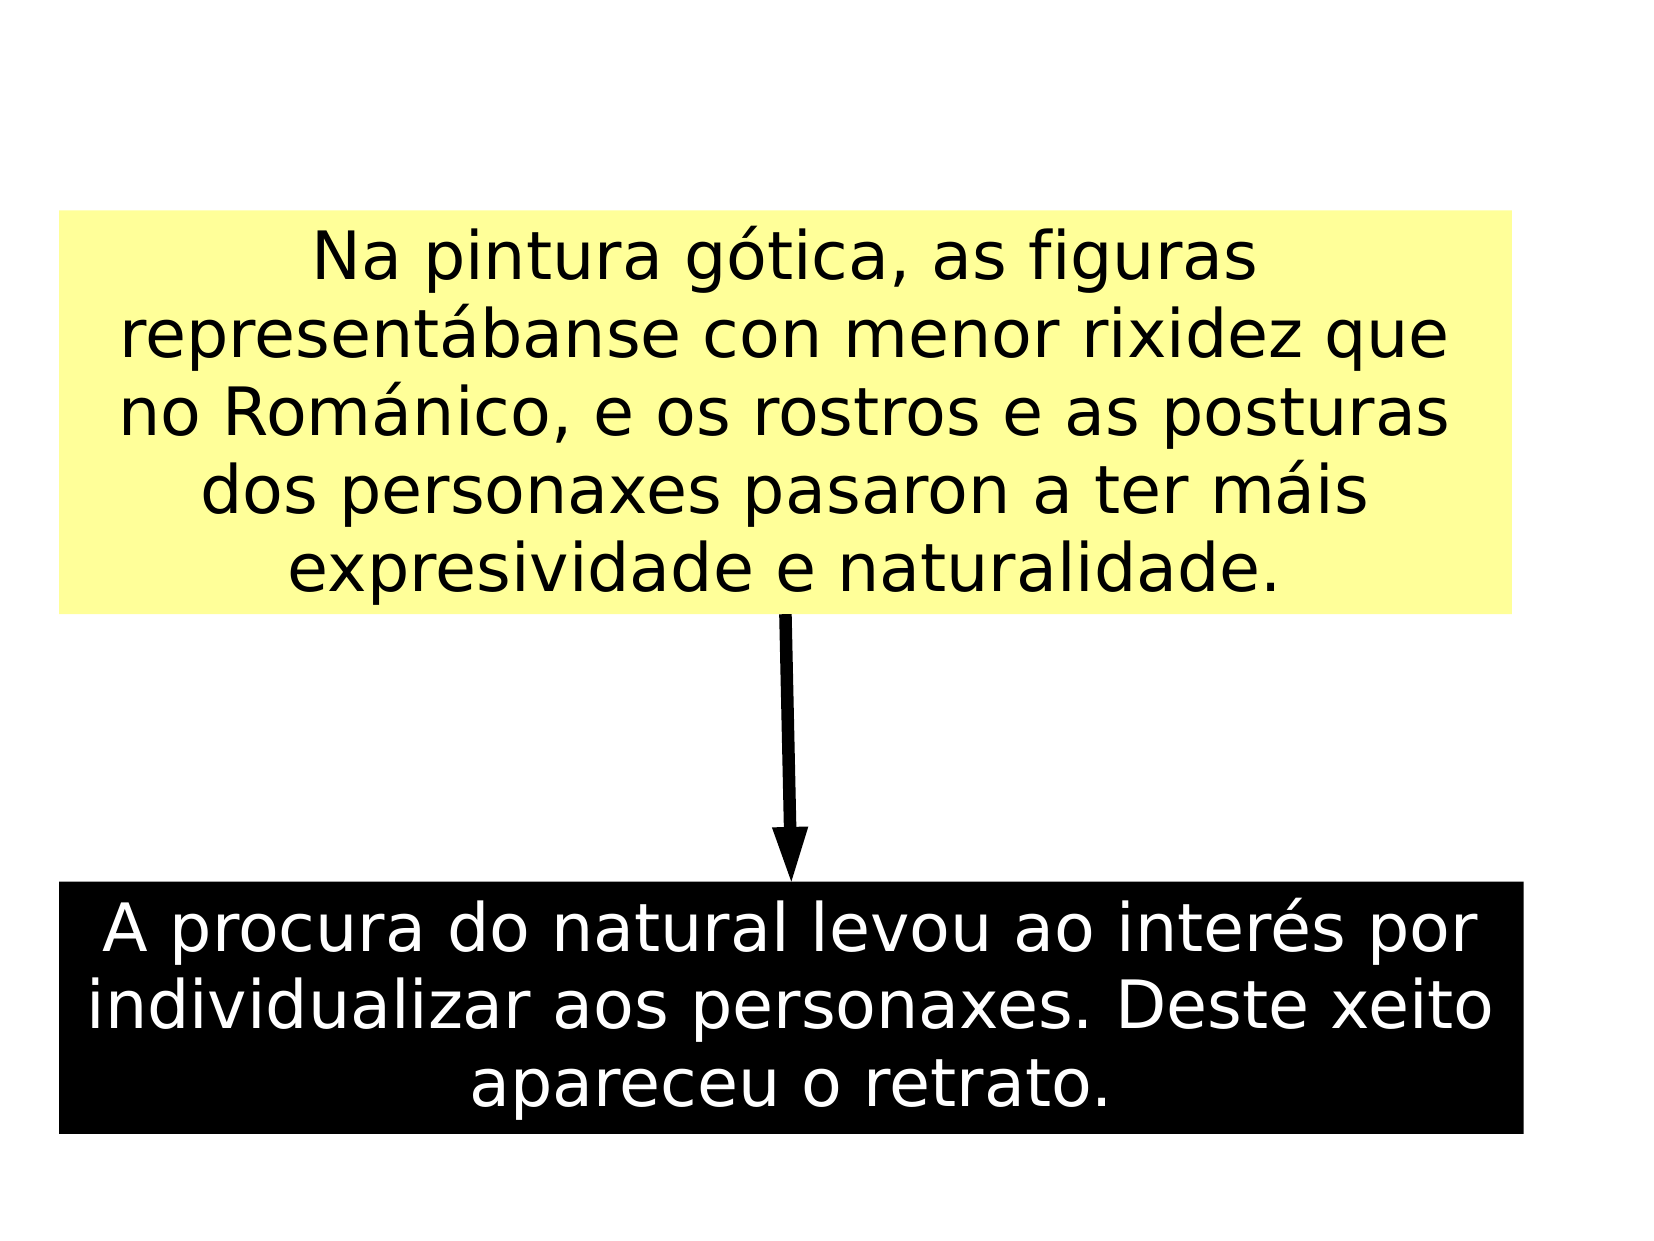

Na pintura gótica, as figuras representábanse con menor rixidez que no Románico, e os rostros e as posturas dos personaxes pasaron a ter máis expresividade e naturalidade.
A procura do natural levou ao interés por individualizar aos personaxes. Deste xeito apareceu o retrato.